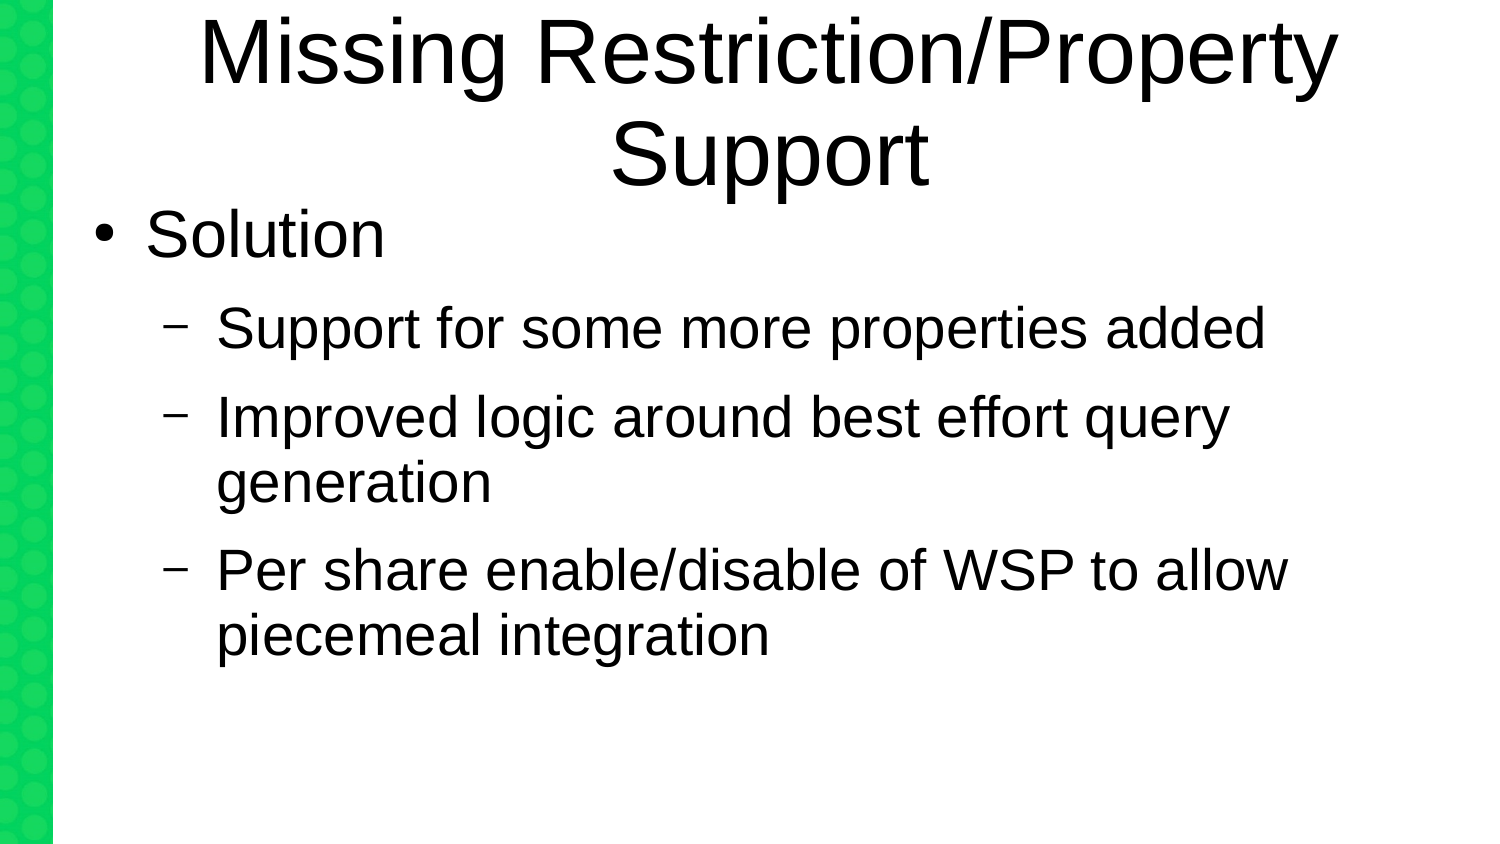

# Missing Restriction/Property Support
Solution
Support for some more properties added
Improved logic around best effort query generation
Per share enable/disable of WSP to allow piecemeal integration